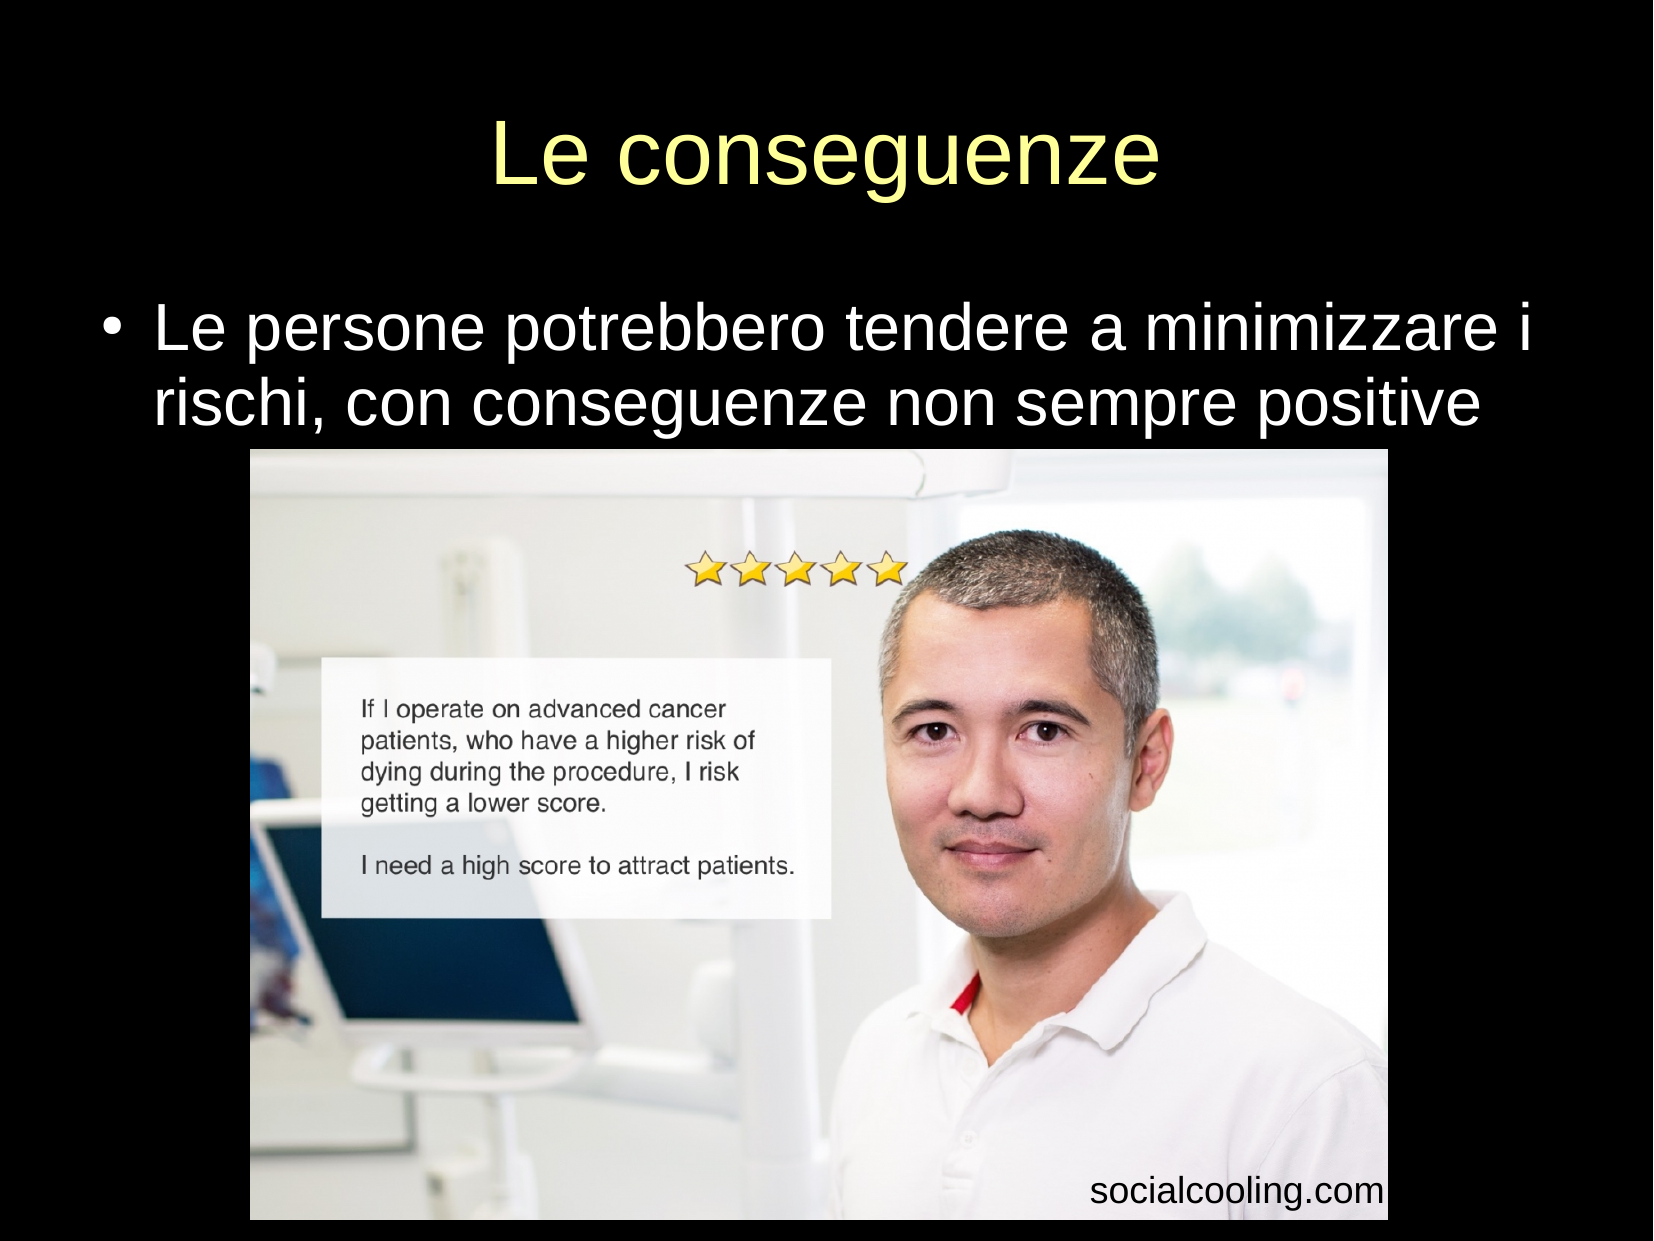

# Le conseguenze
Le persone potrebbero tendere a minimizzare i rischi, con conseguenze non sempre positive
socialcooling.com